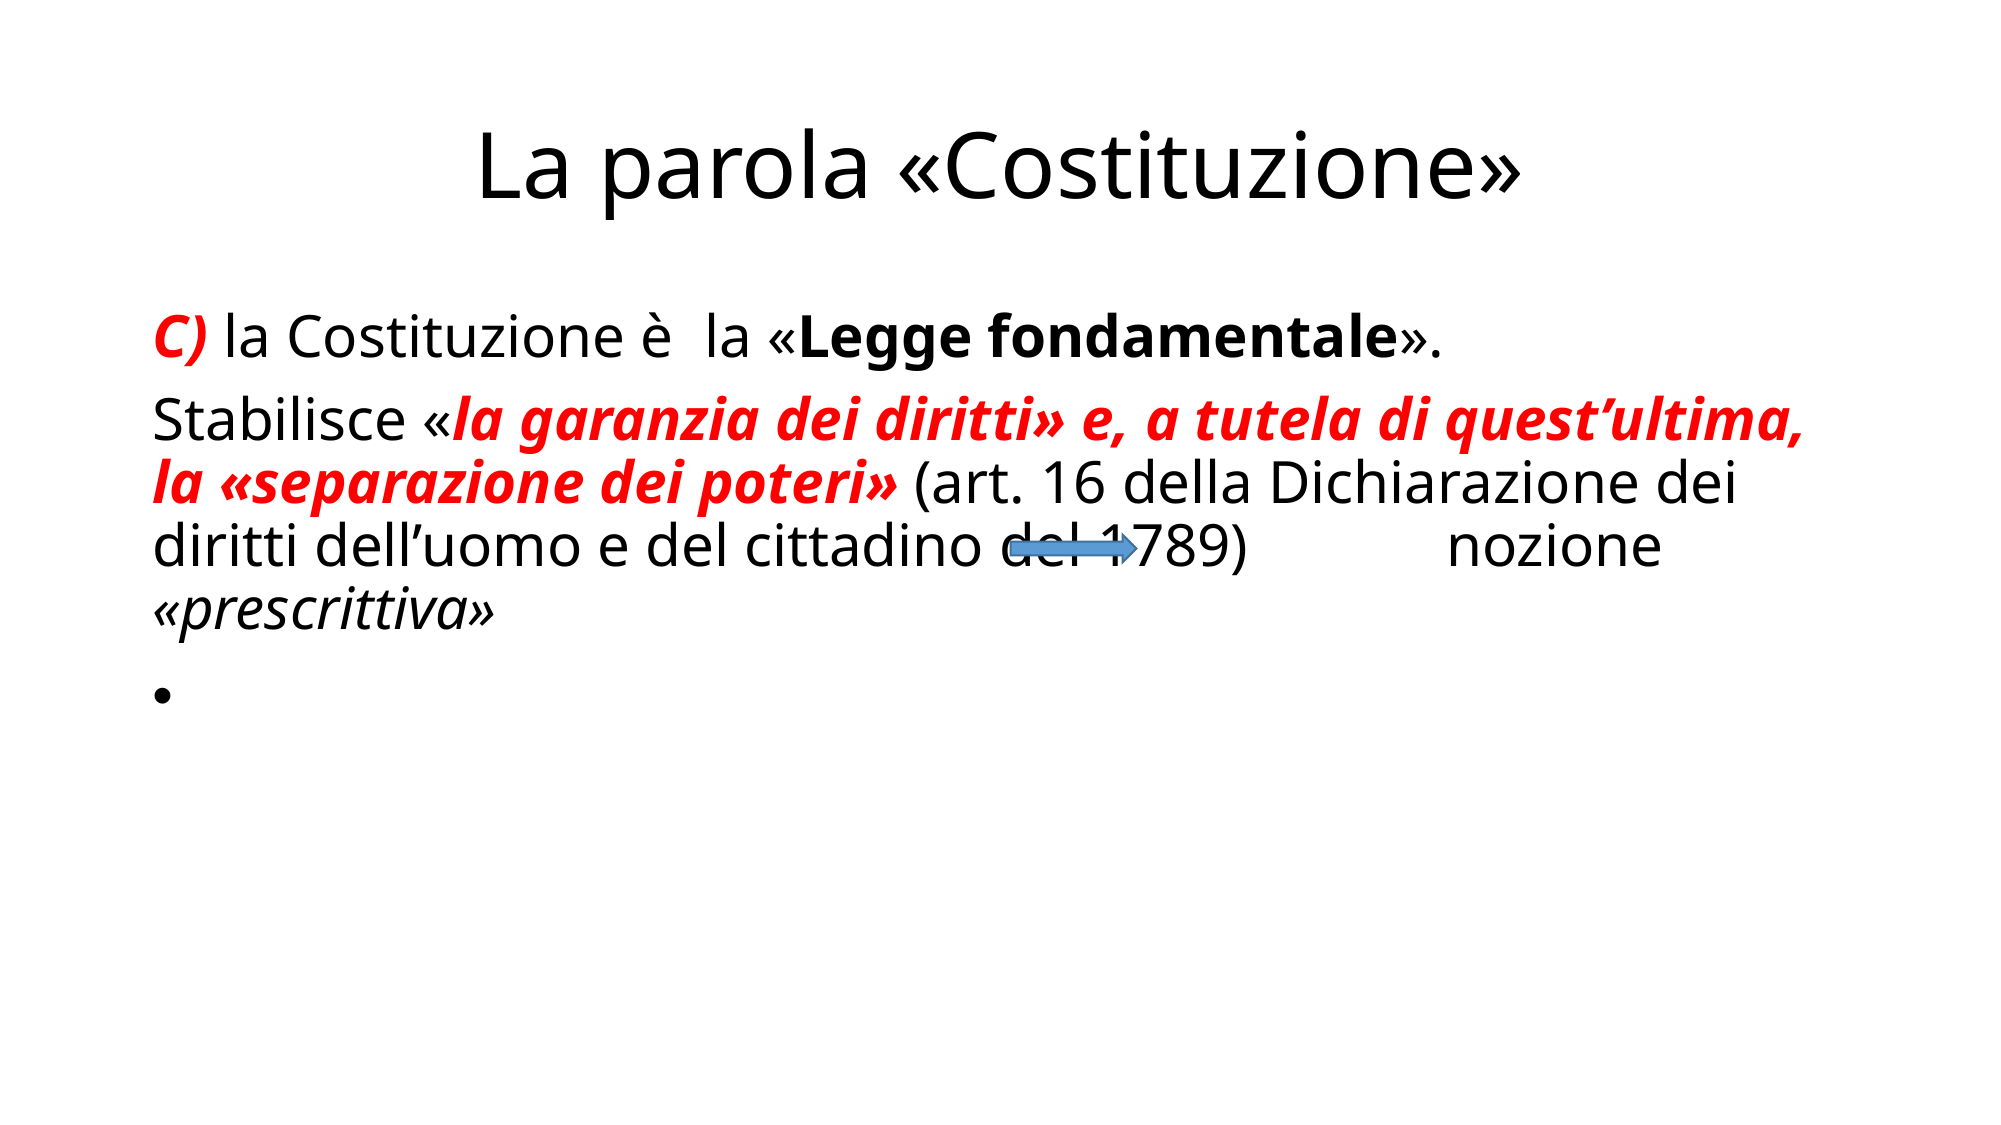

# La parola «Costituzione»
C) la Costituzione è la «Legge fondamentale».
Stabilisce «la garanzia dei diritti» e, a tutela di quest’ultima, la «separazione dei poteri» (art. 16 della Dichiarazione dei diritti dell’uomo e del cittadino del 1789) nozione «prescrittiva»